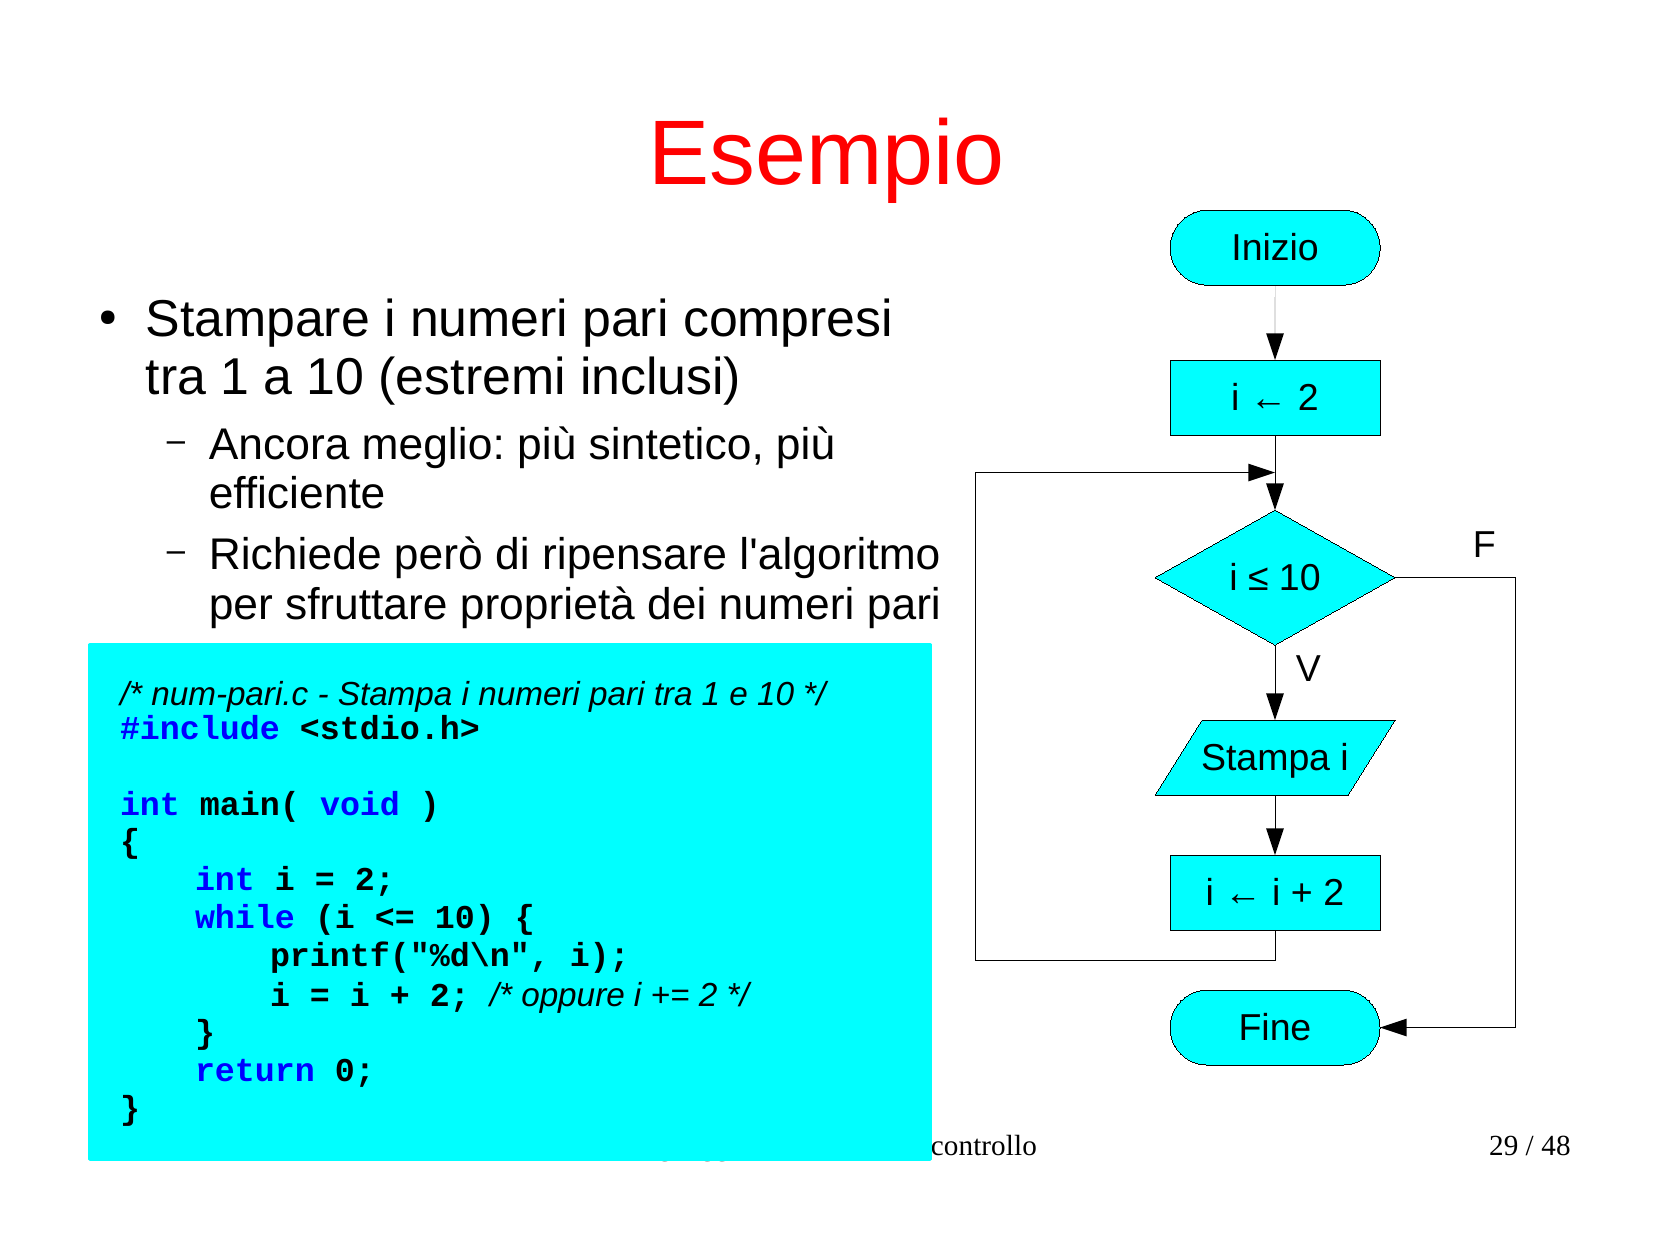

# Esempio
Inizio
Stampare i numeri pari compresi tra 1 a 10 (estremi inclusi)
Ancora meglio: più sintetico, più efficiente
Richiede però di ripensare l'algoritmo per sfruttare proprietà dei numeri pari
i ← 2
i ≤ 10
F
V
/* num-pari.c - Stampa i numeri pari tra 1 e 10 */
#include <stdio.h>
int main( void )
{
	int i = 2;
	while (i <= 10) {
		printf("%d\n", i);
		i = i + 2; /* oppure i += 2 */
	}
	return 0;
}
Stampa i
i ← i + 2
Fine
Linguaggio C: strutture di controllo
29